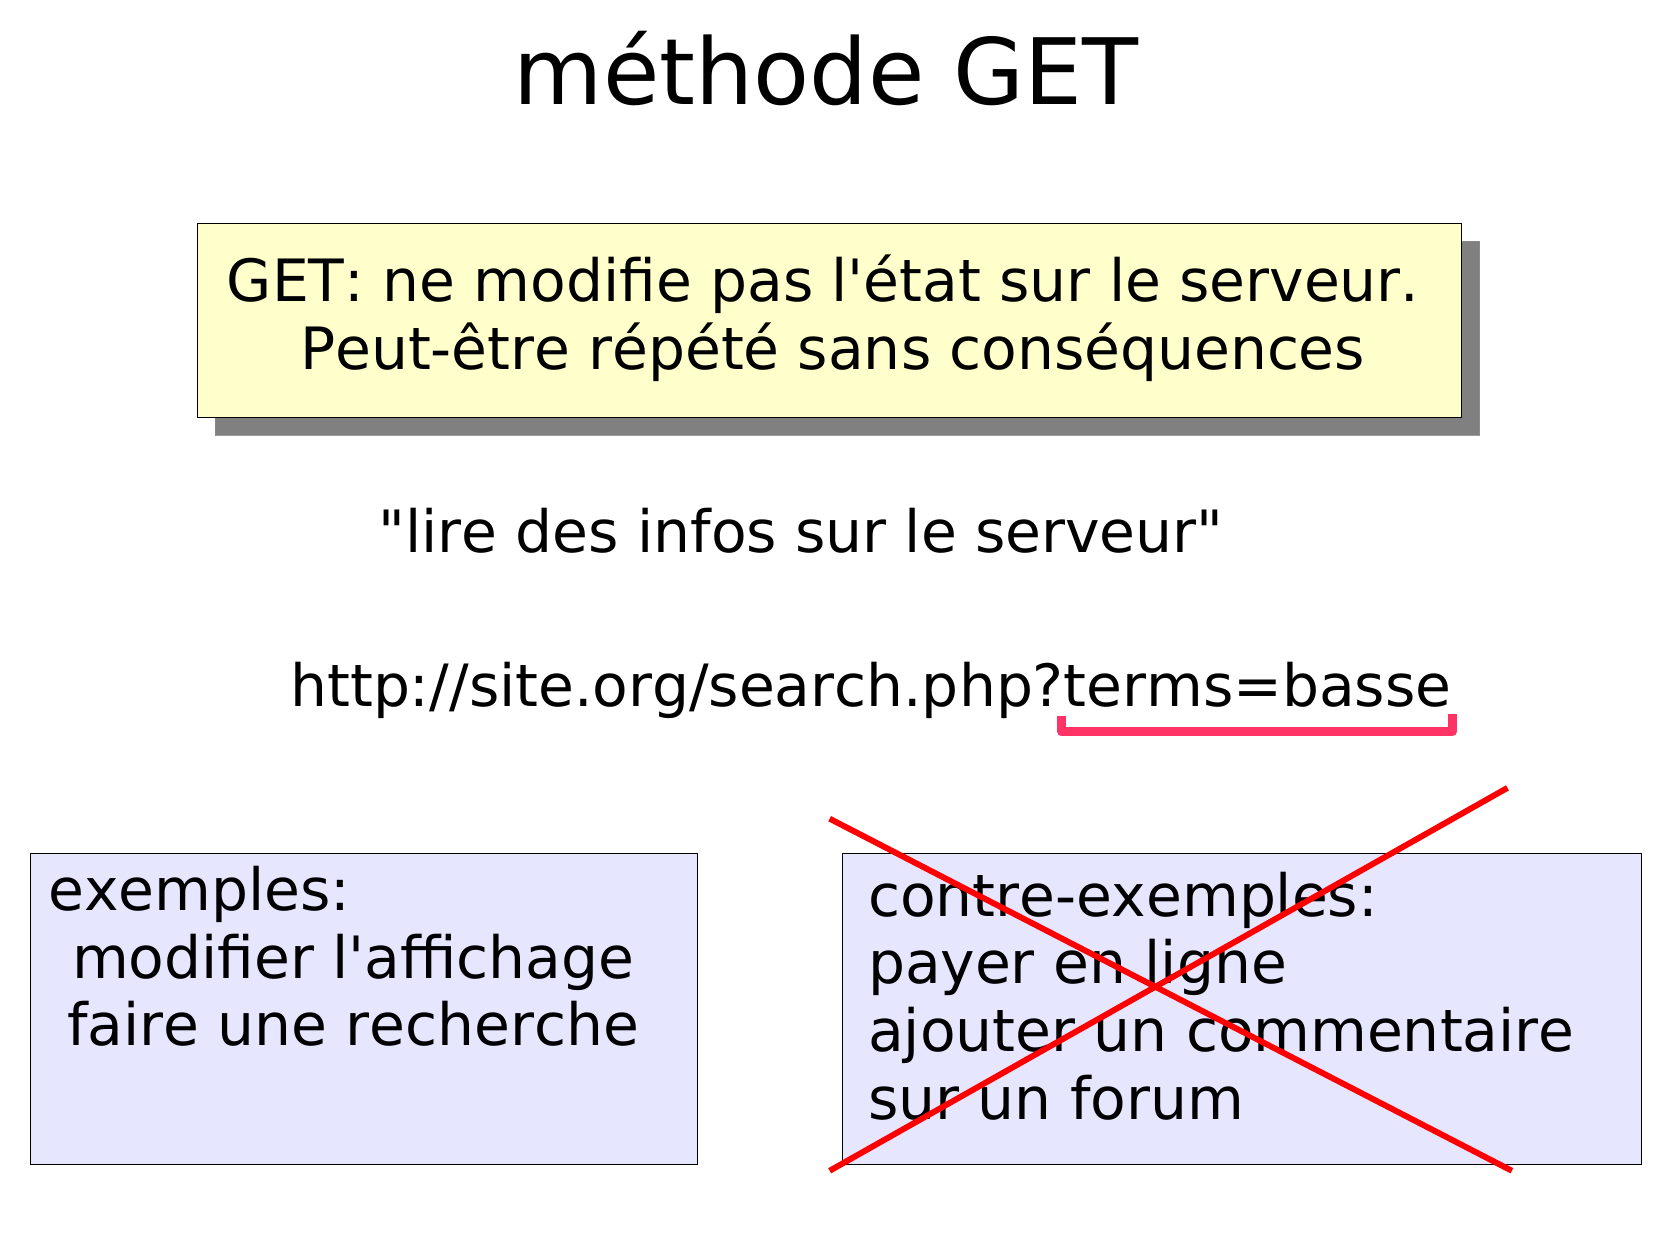

# méthode GET
GET: ne modifie pas l'état sur le serveur.
Peut-être répété sans conséquences
"lire des infos sur le serveur"
http://site.org/search.php?terms=basse
exemples:
 modifier l'affichage
 faire une recherche
contre-exemples:
payer en ligne
ajouter un commentaire
sur un forum